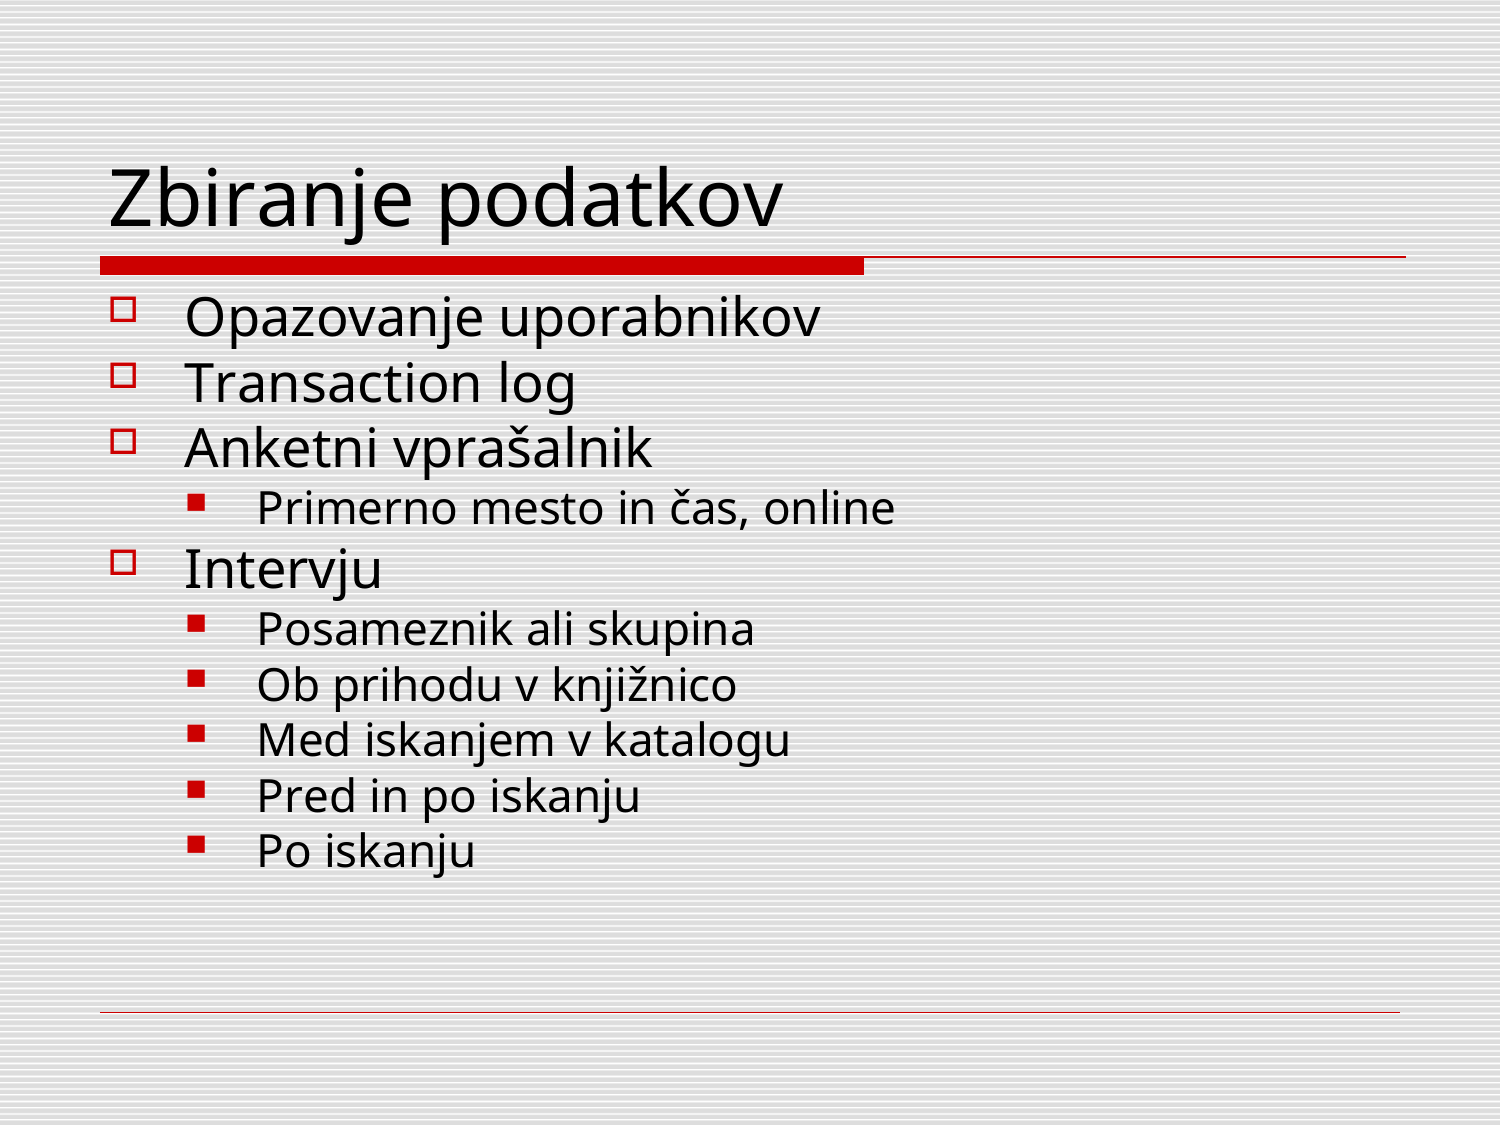

# Zbiranje podatkov
Opazovanje uporabnikov
Transaction log
Anketni vprašalnik
Primerno mesto in čas, online
Intervju
Posameznik ali skupina
Ob prihodu v knjižnico
Med iskanjem v katalogu
Pred in po iskanju
Po iskanju